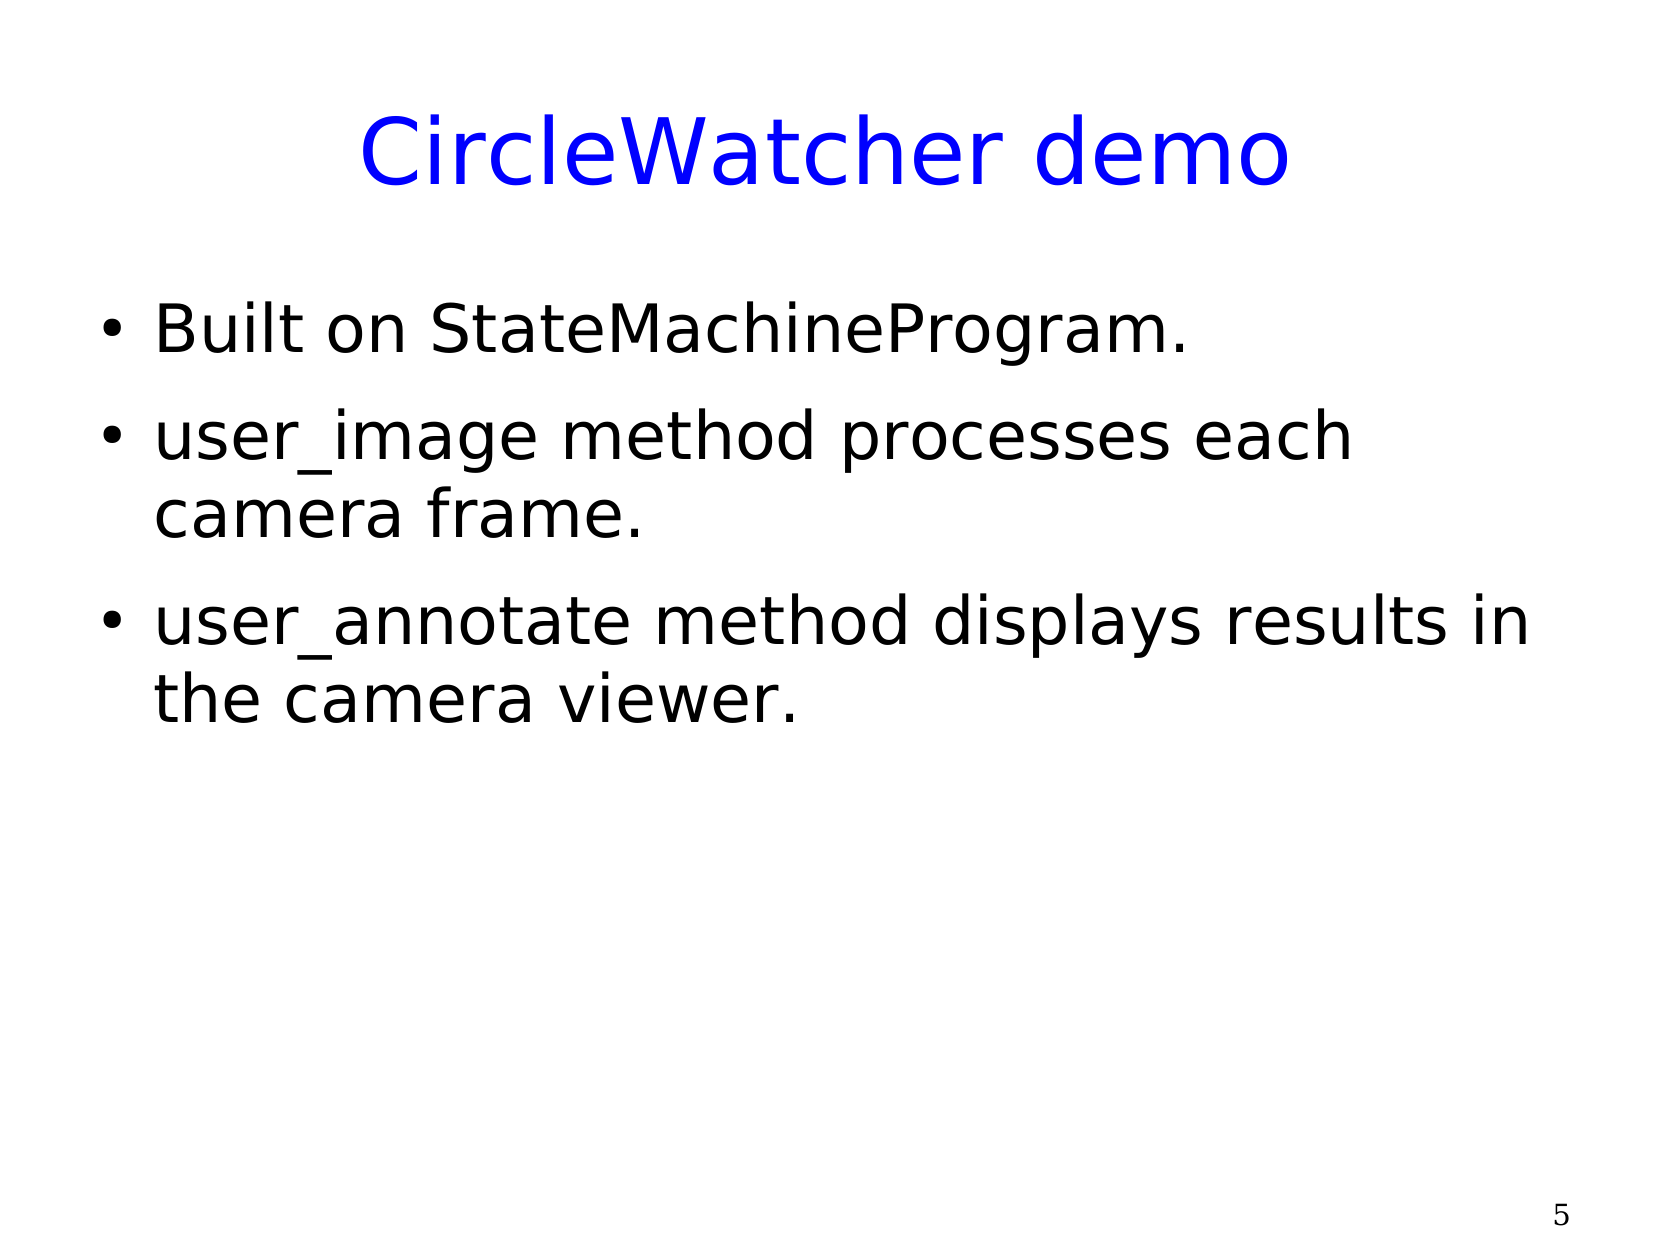

# CircleWatcher demo
Built on StateMachineProgram.
user_image method processes each camera frame.
user_annotate method displays results in the camera viewer.
5